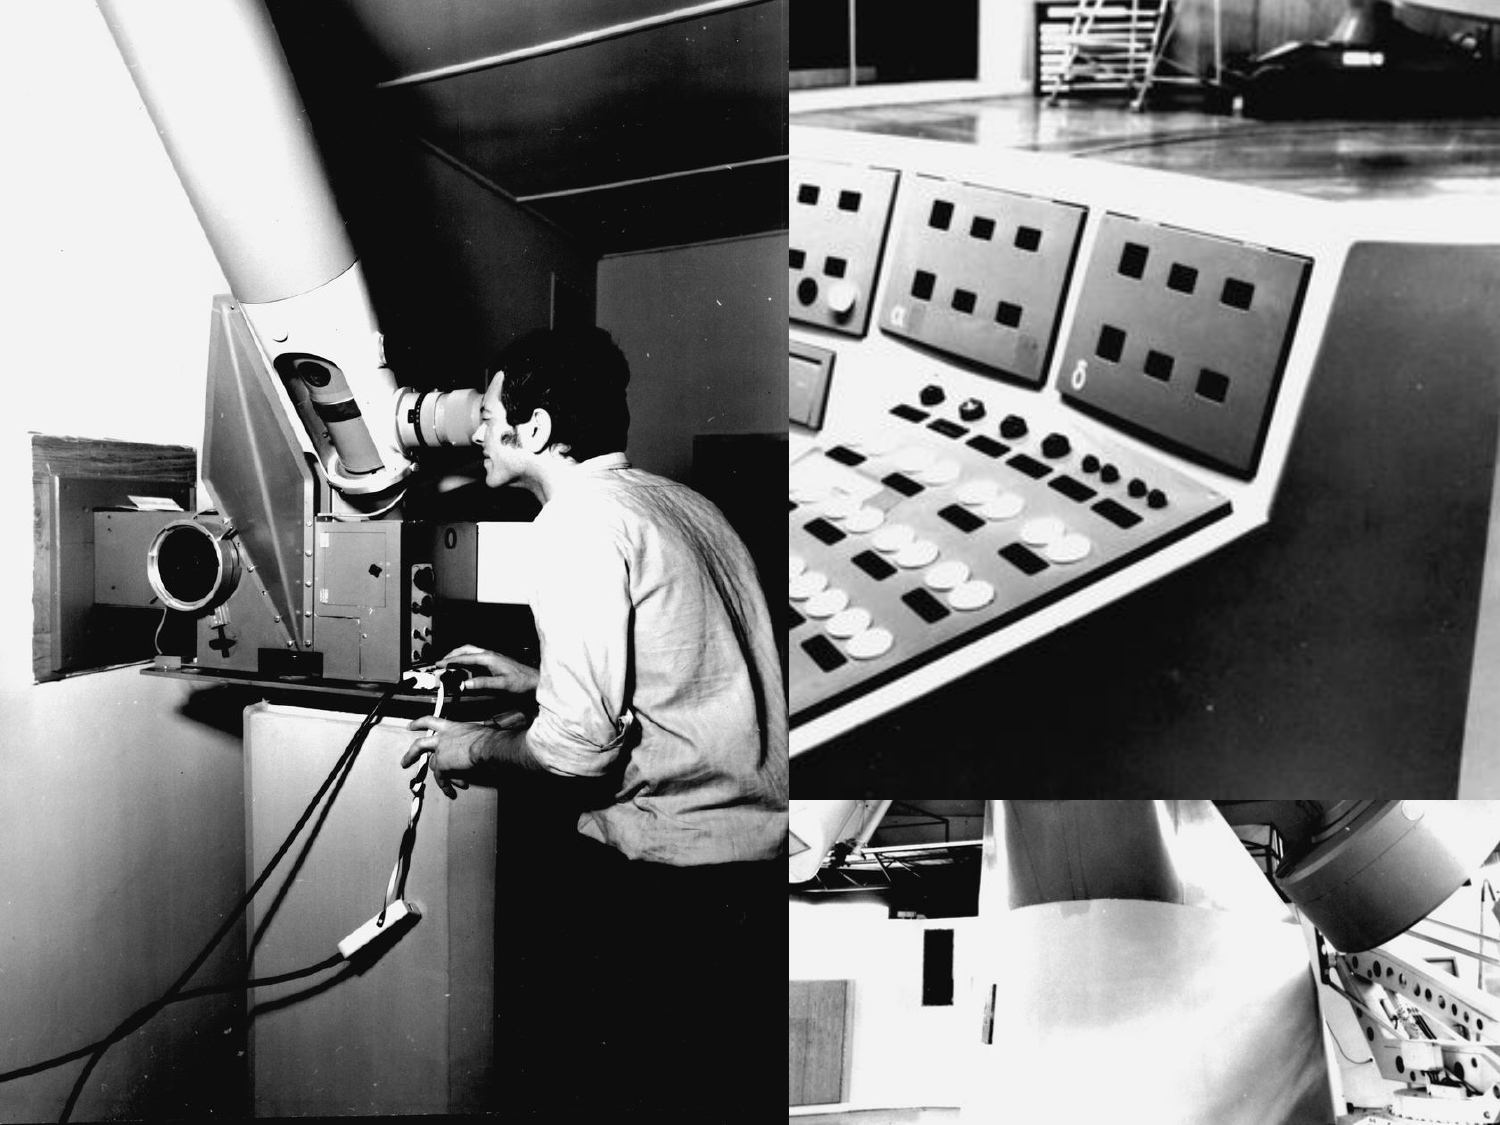

Astronomie
chemické složení
tlak
teplota
rychlost
energie
vzdálenost